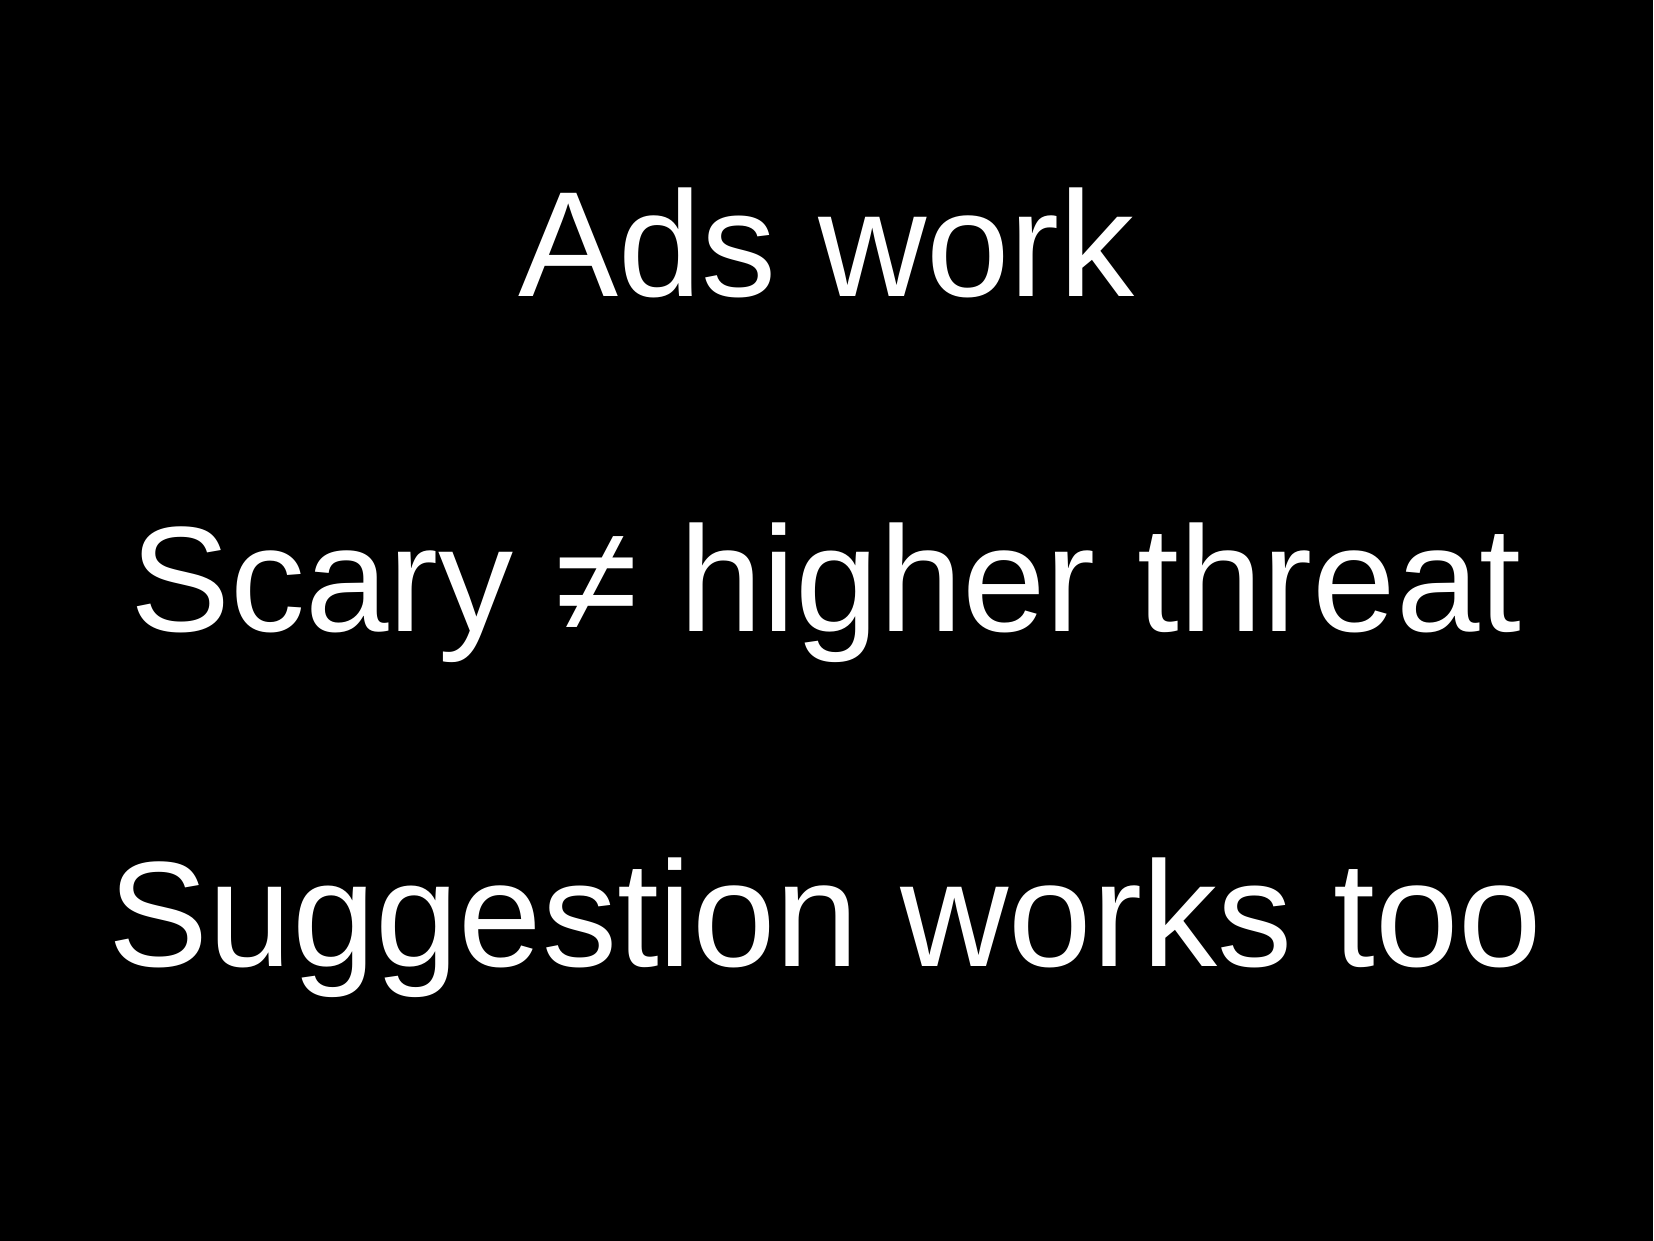

# Ads work
Scary ≠ higher threat
Suggestion works too